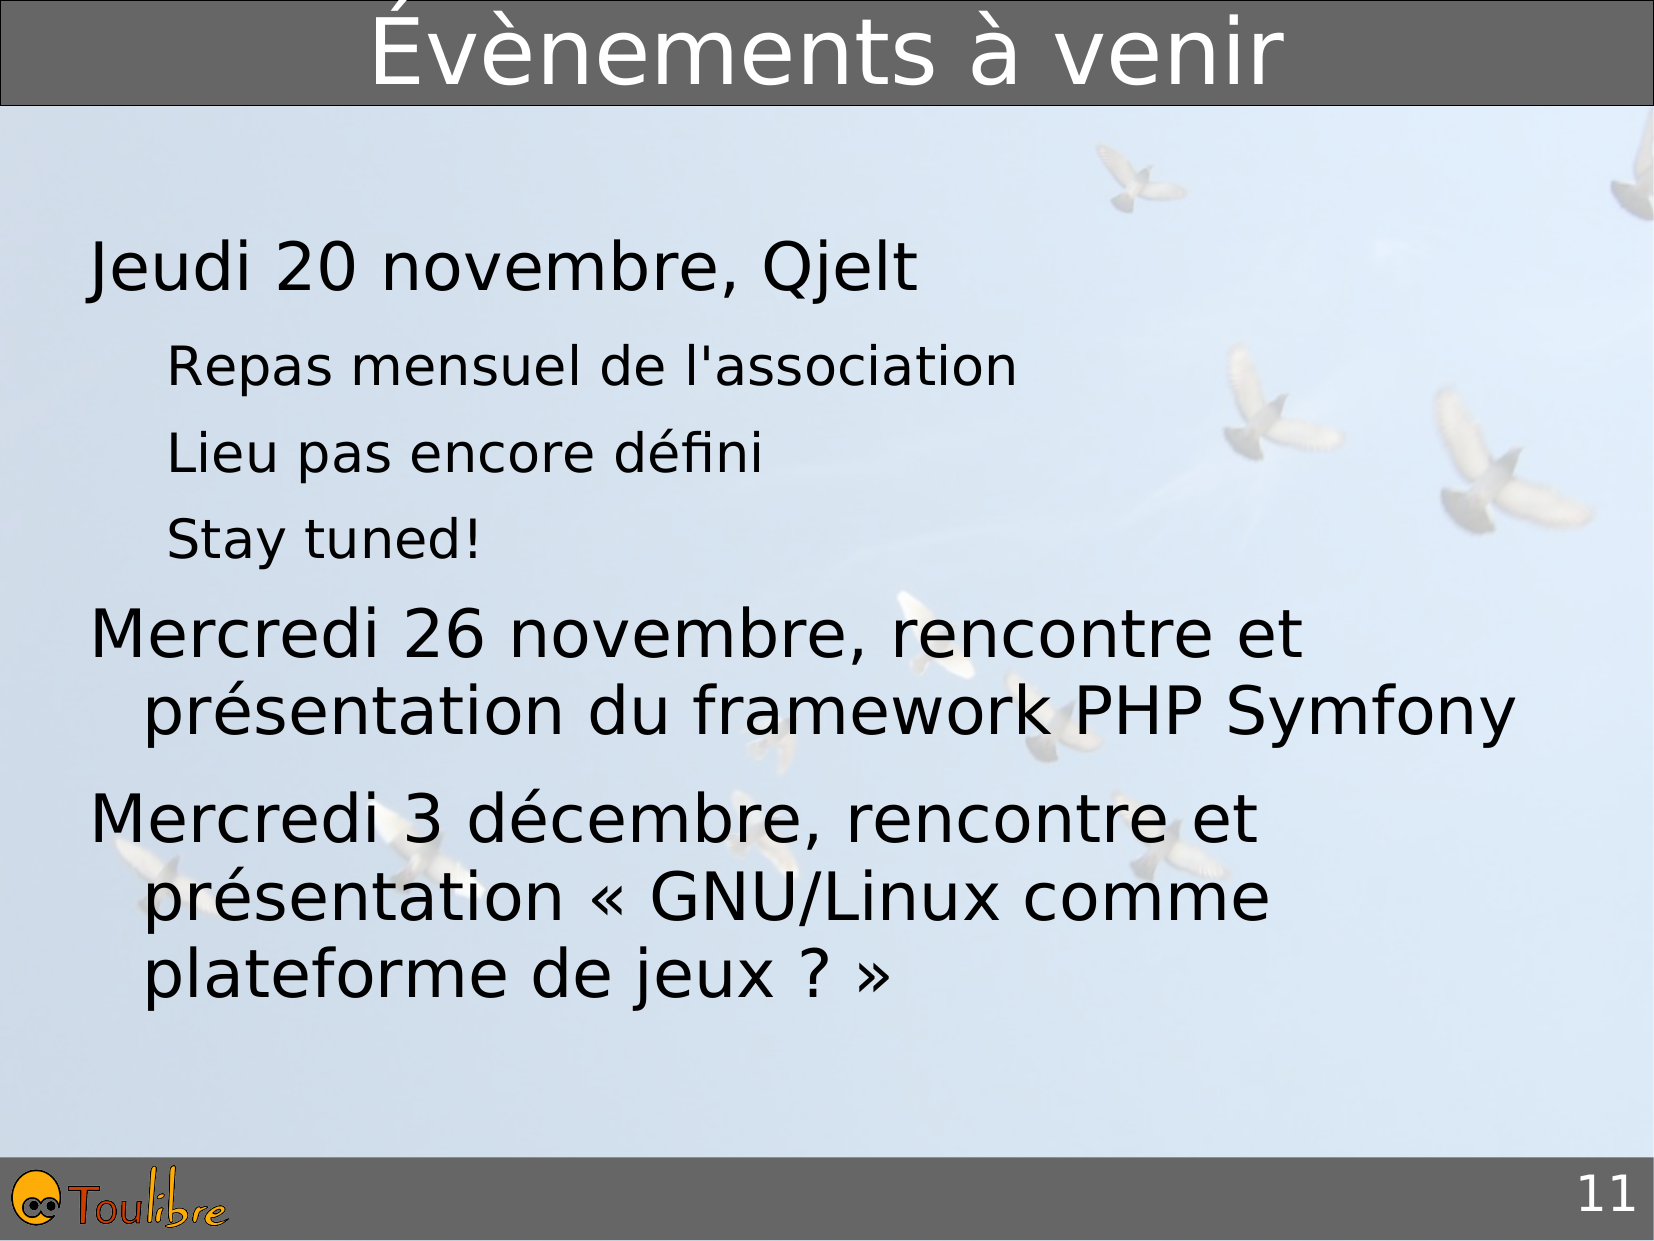

# Évènements à venir
Jeudi 20 novembre, Qjelt
Repas mensuel de l'association
Lieu pas encore défini
Stay tuned!
Mercredi 26 novembre, rencontre et présentation du framework PHP Symfony
Mercredi 3 décembre, rencontre et présentation « GNU/Linux comme plateforme de jeux ? »